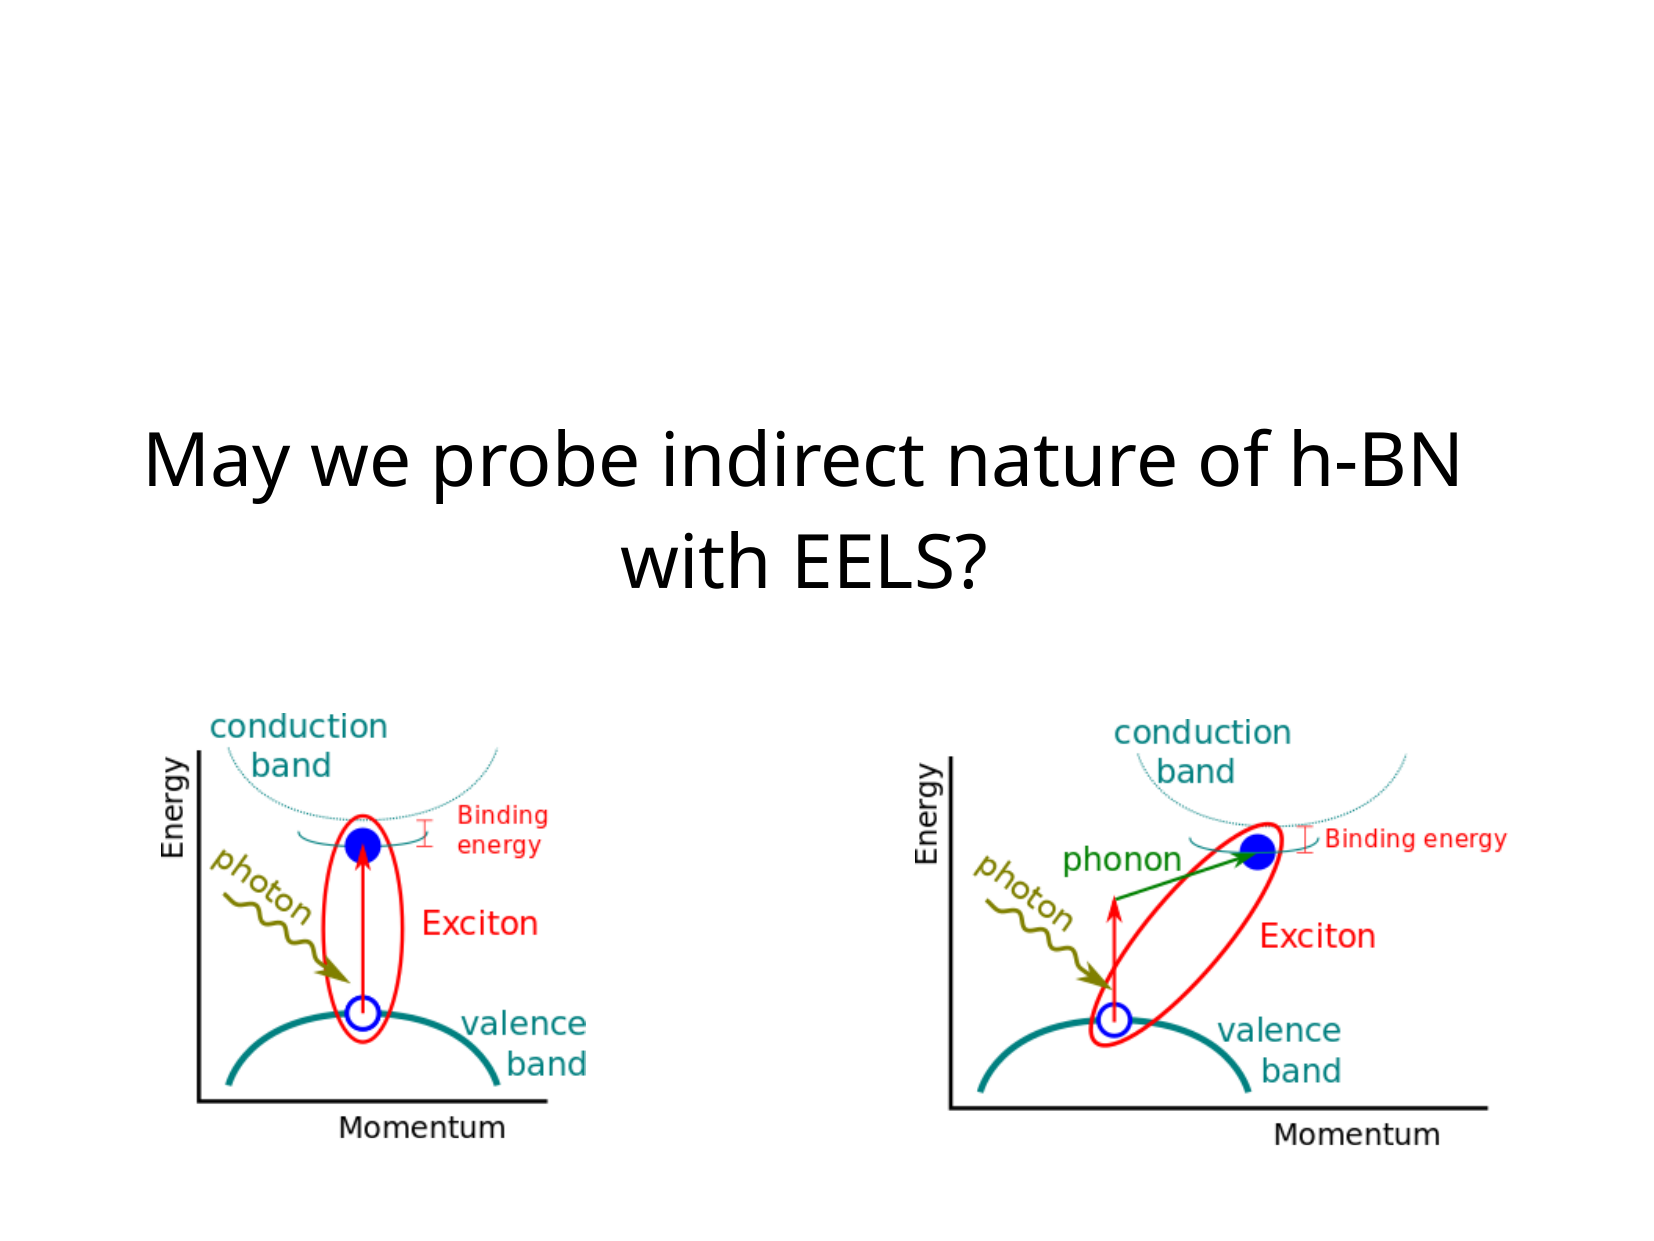

# May we probe indirect nature of h-BN with EELS?